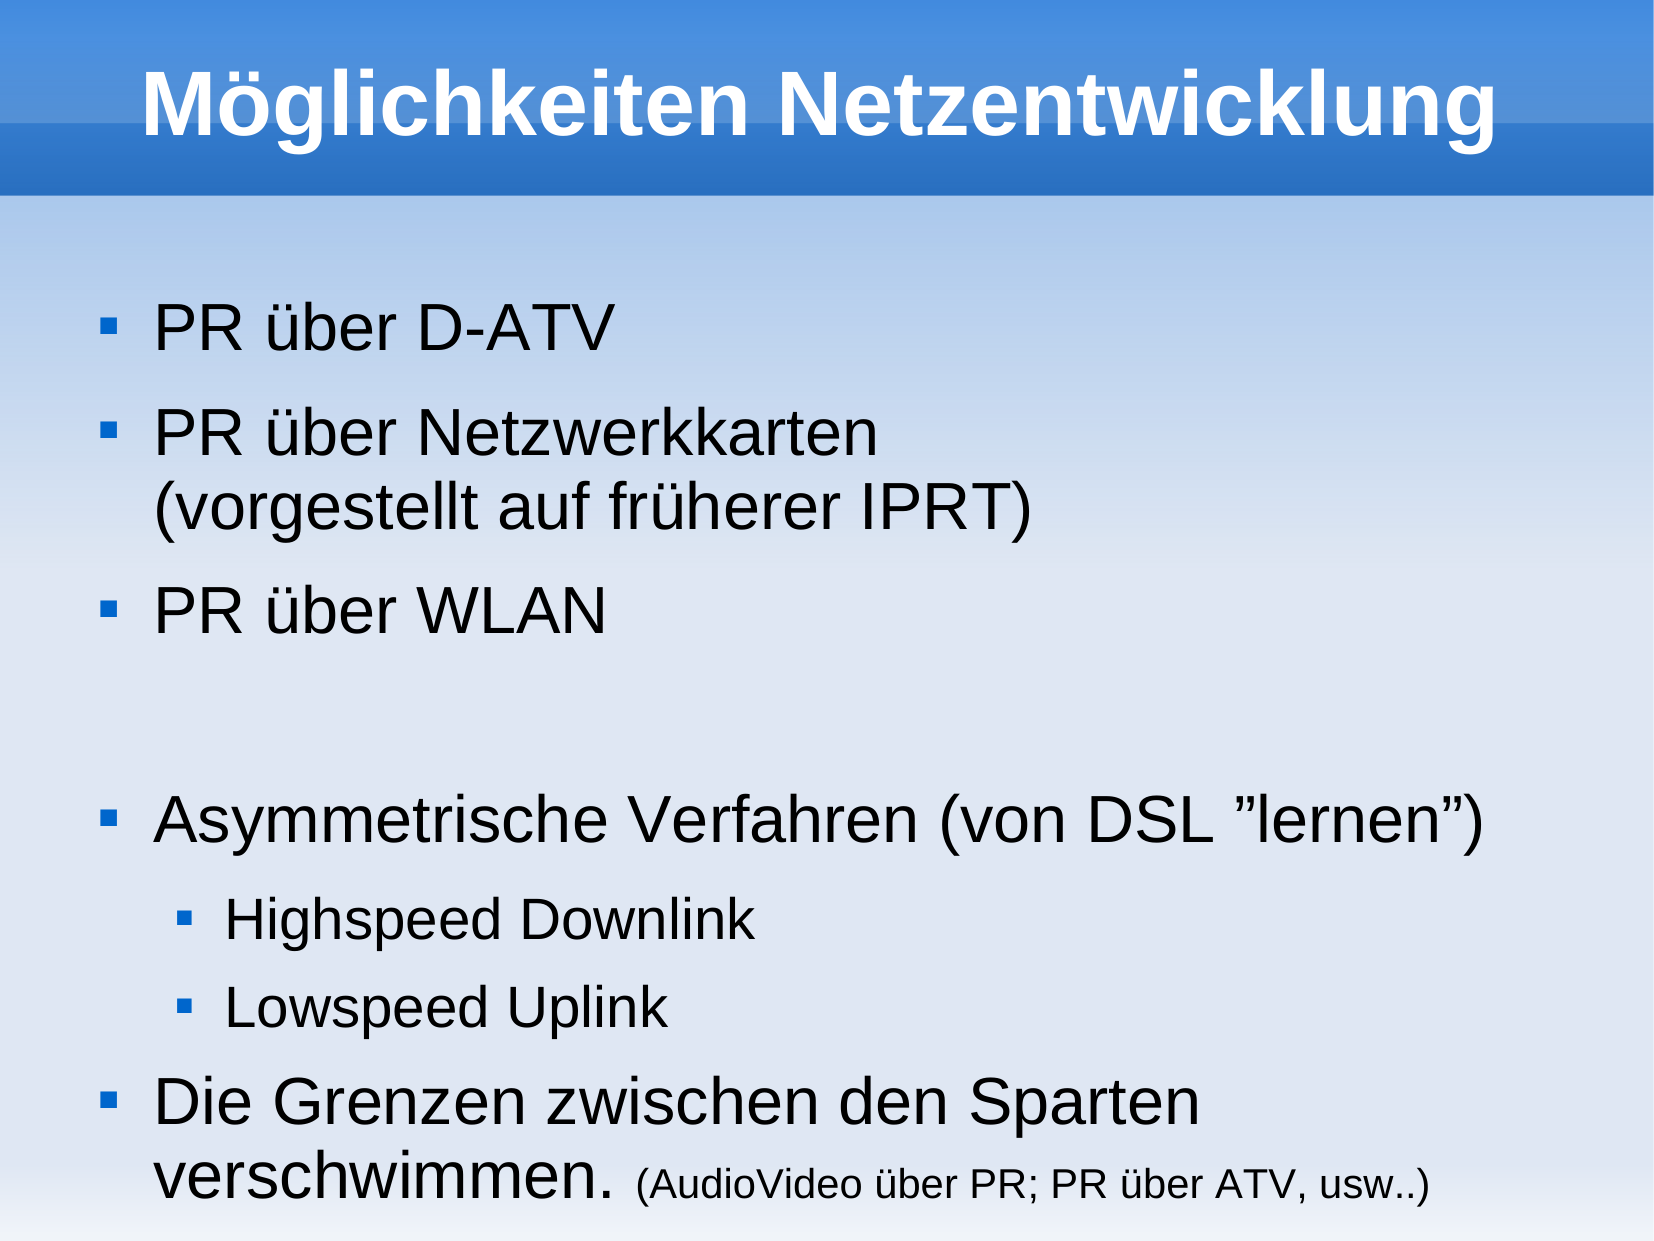

# Möglichkeiten Netzentwicklung
PR über D-ATV
PR über Netzwerkkarten
(vorgestellt auf früherer IPRT)
PR über WLAN
Asymmetrische Verfahren (von DSL ”lernen”)
Highspeed Downlink
Lowspeed Uplink
Die Grenzen zwischen den Sparten verschwimmen. (AudioVideo über PR; PR über ATV, usw..)